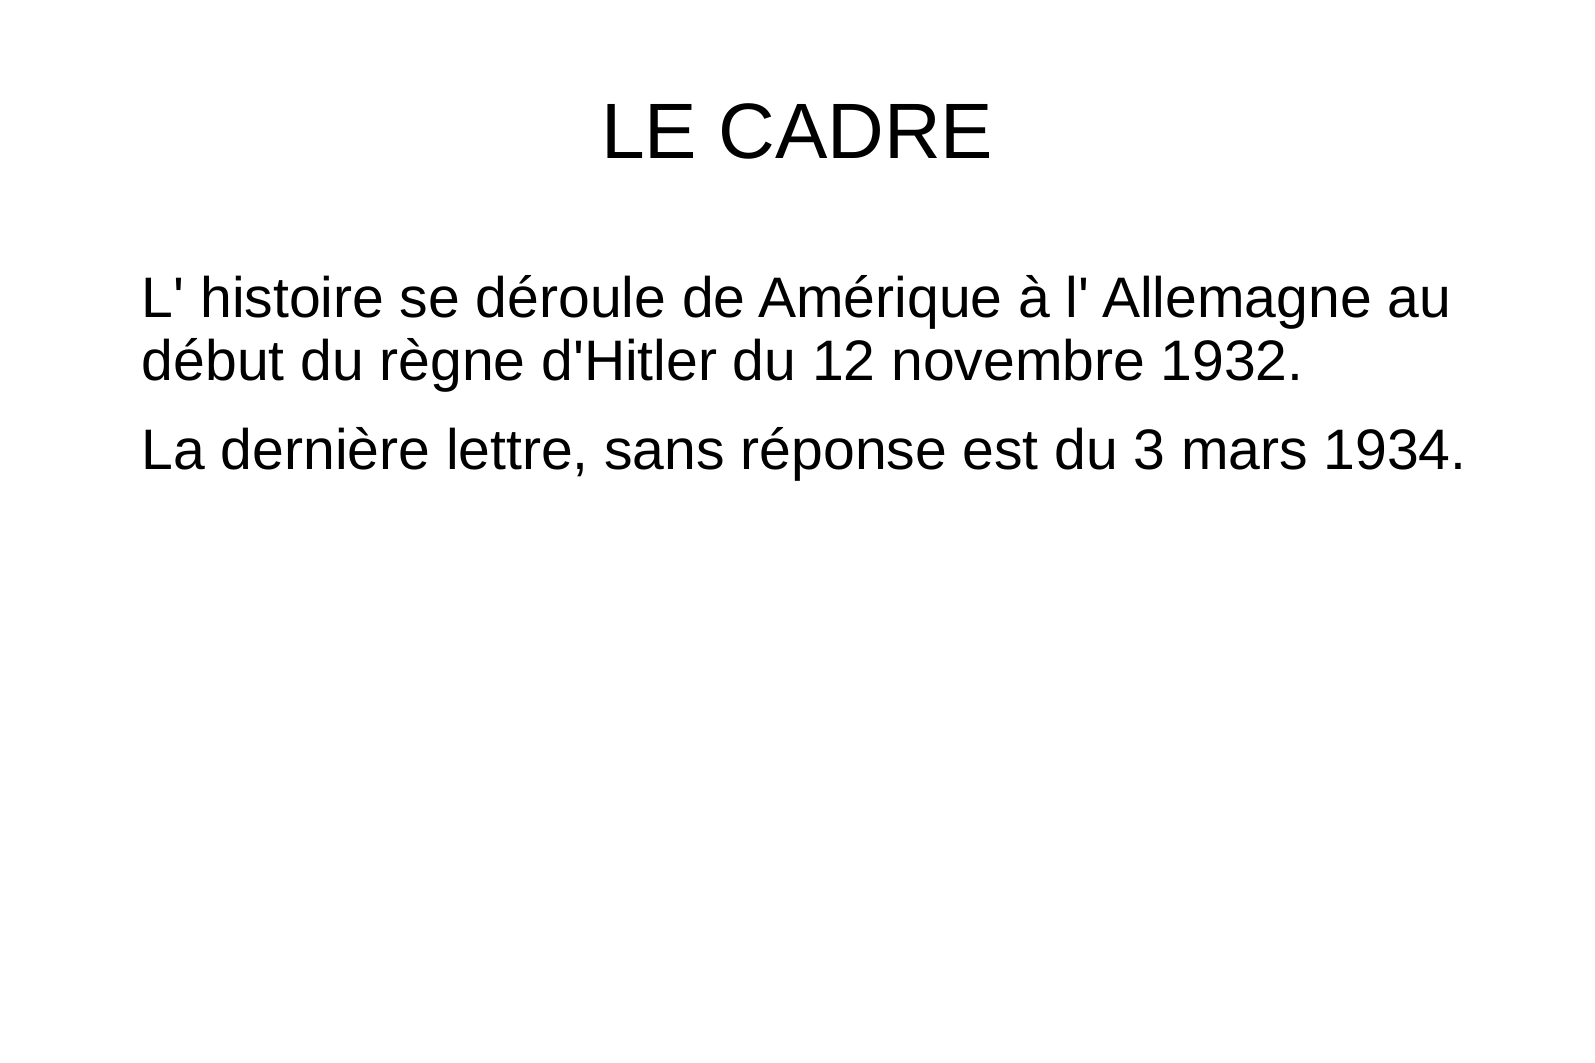

# LE CADRE
L' histoire se déroule de Amérique à l' Allemagne au début du règne d'Hitler du 12 novembre 1932.
La dernière lettre, sans réponse est du 3 mars 1934.